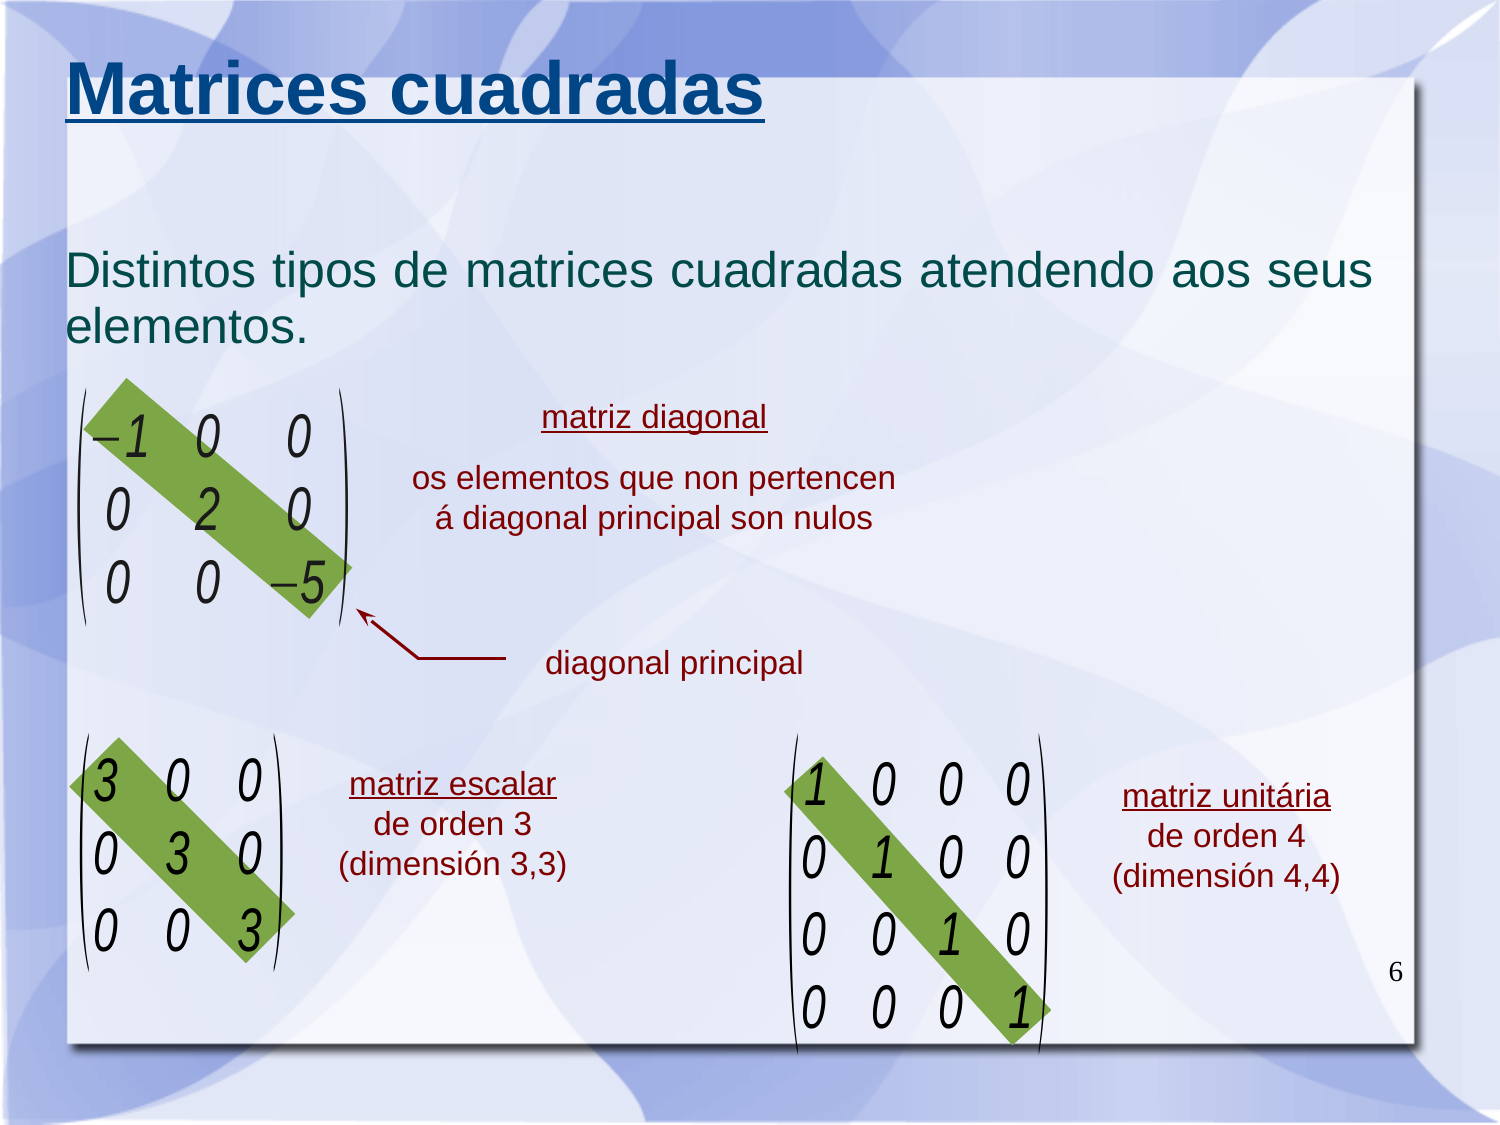

# Matrices cuadradas
Distintos tipos de matrices cuadradas atendendo aos seus elementos.
matriz diagonal
os elementos que non pertencen á diagonal principal son nulos
diagonal principal
matriz escalar de orden 3 (dimensión 3,3)
matriz unitária de orden 4 (dimensión 4,4)
6